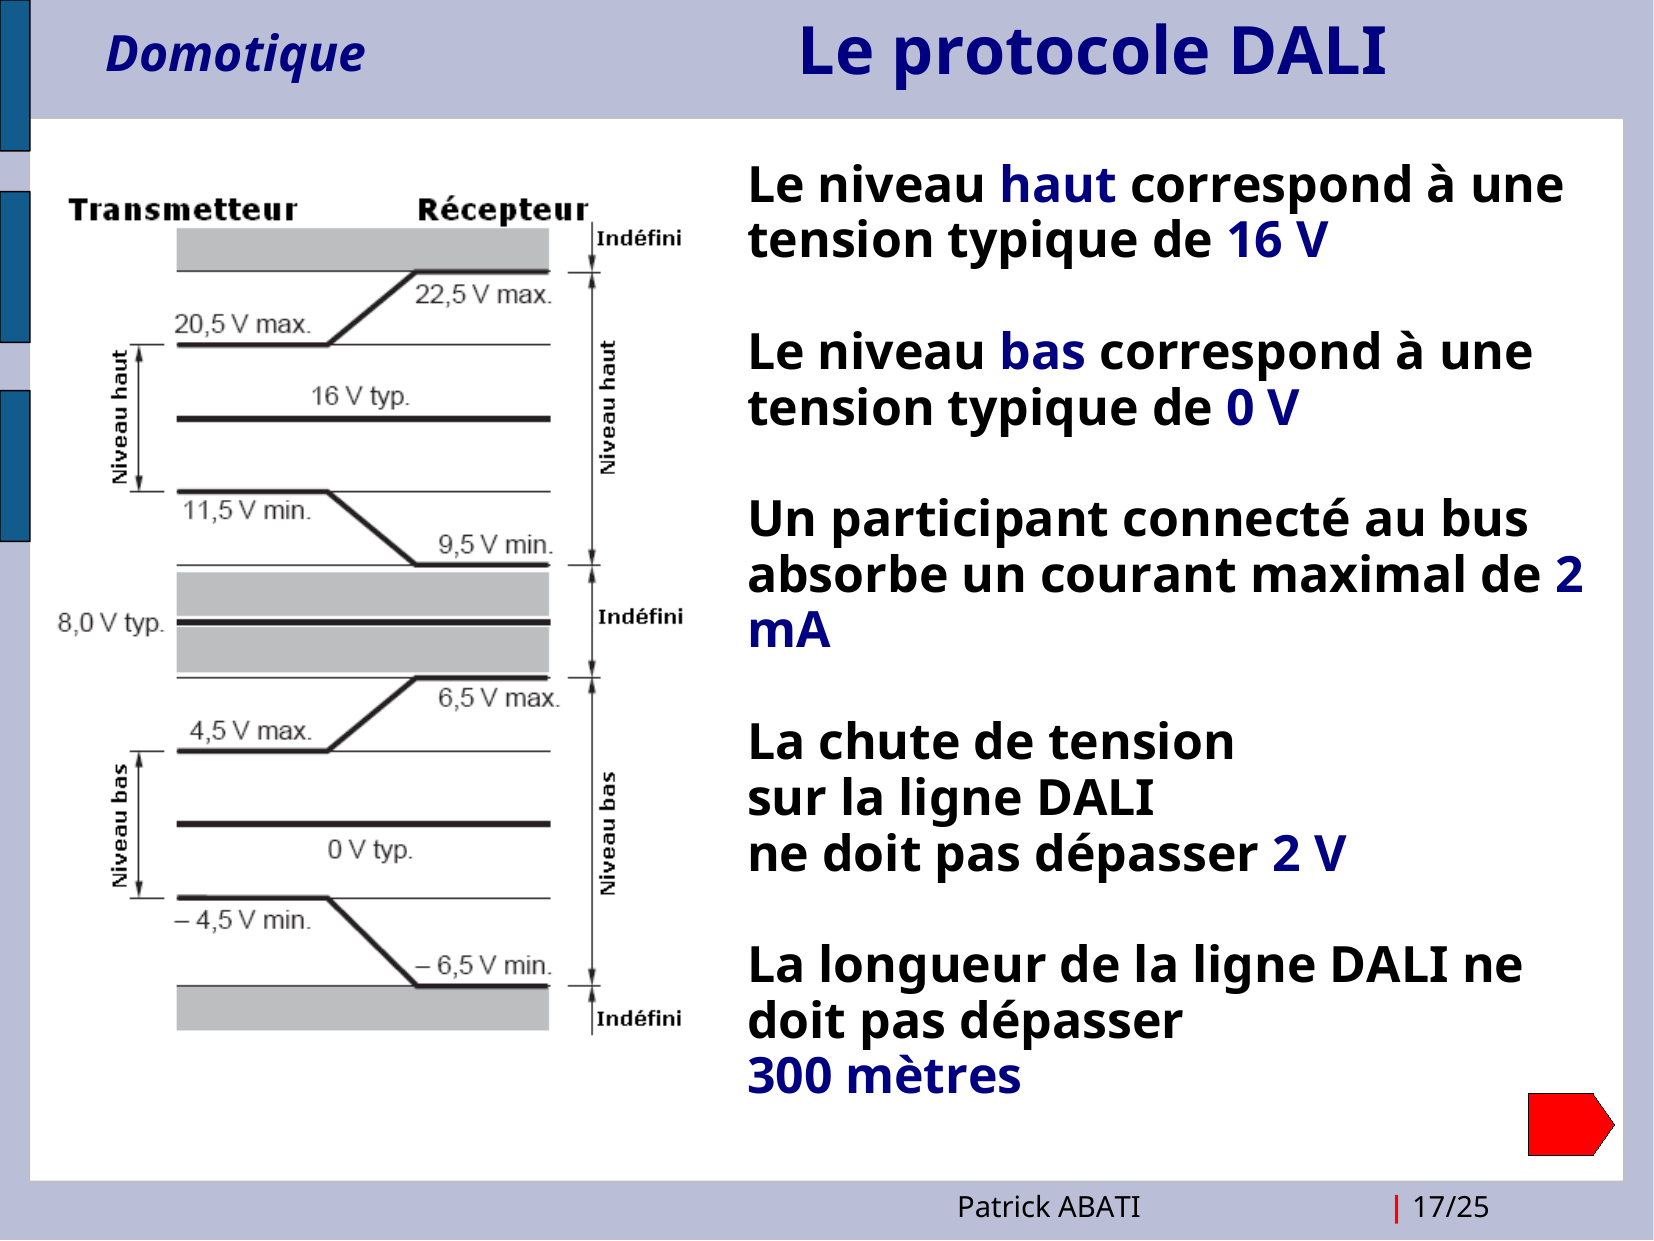

Le niveau haut correspond à une tension typique de 16 V
Le niveau bas correspond à une tension typique de 0 V
Un participant connecté au bus absorbe un courant maximal de 2 mA
La chute de tension
sur la ligne DALI
ne doit pas dépasser 2 V
La longueur de la ligne DALI ne doit pas dépasser
300 mètres